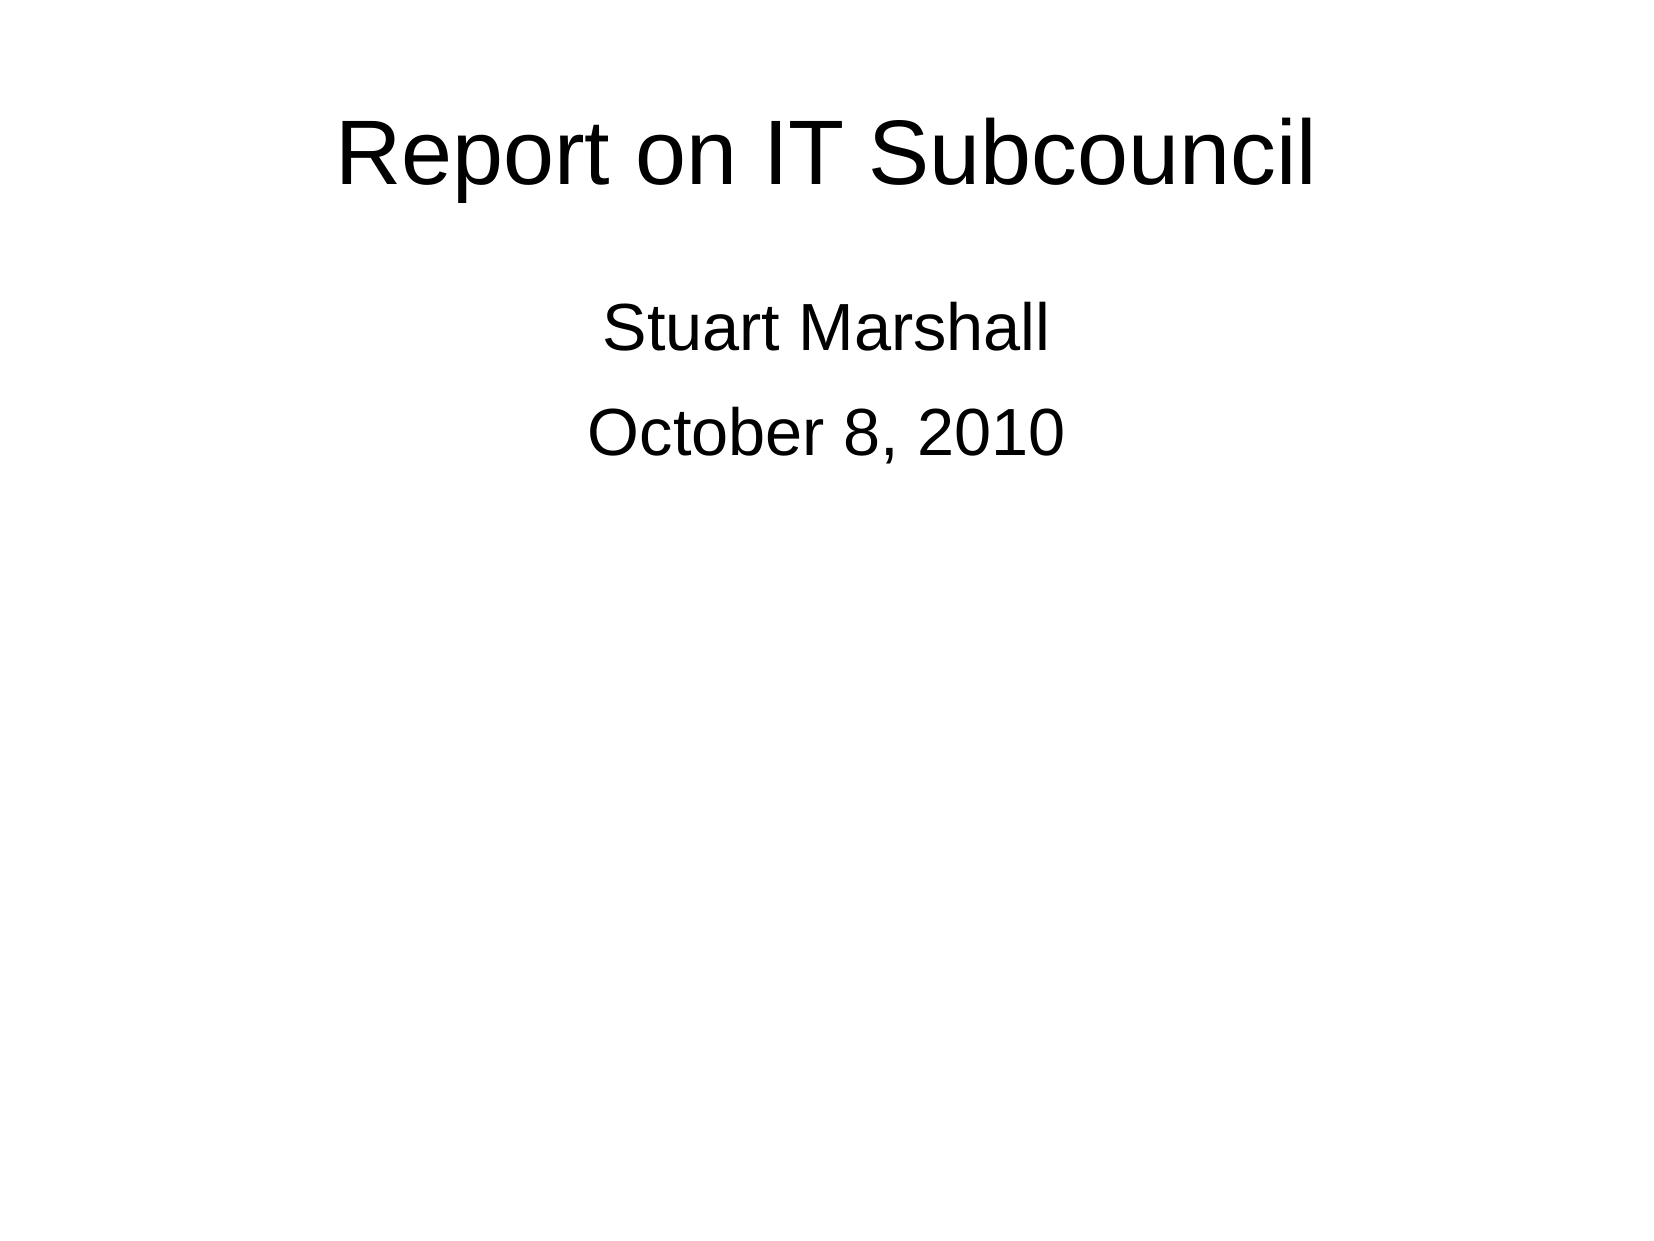

# Report on IT Subcouncil
Stuart Marshall
October 8, 2010